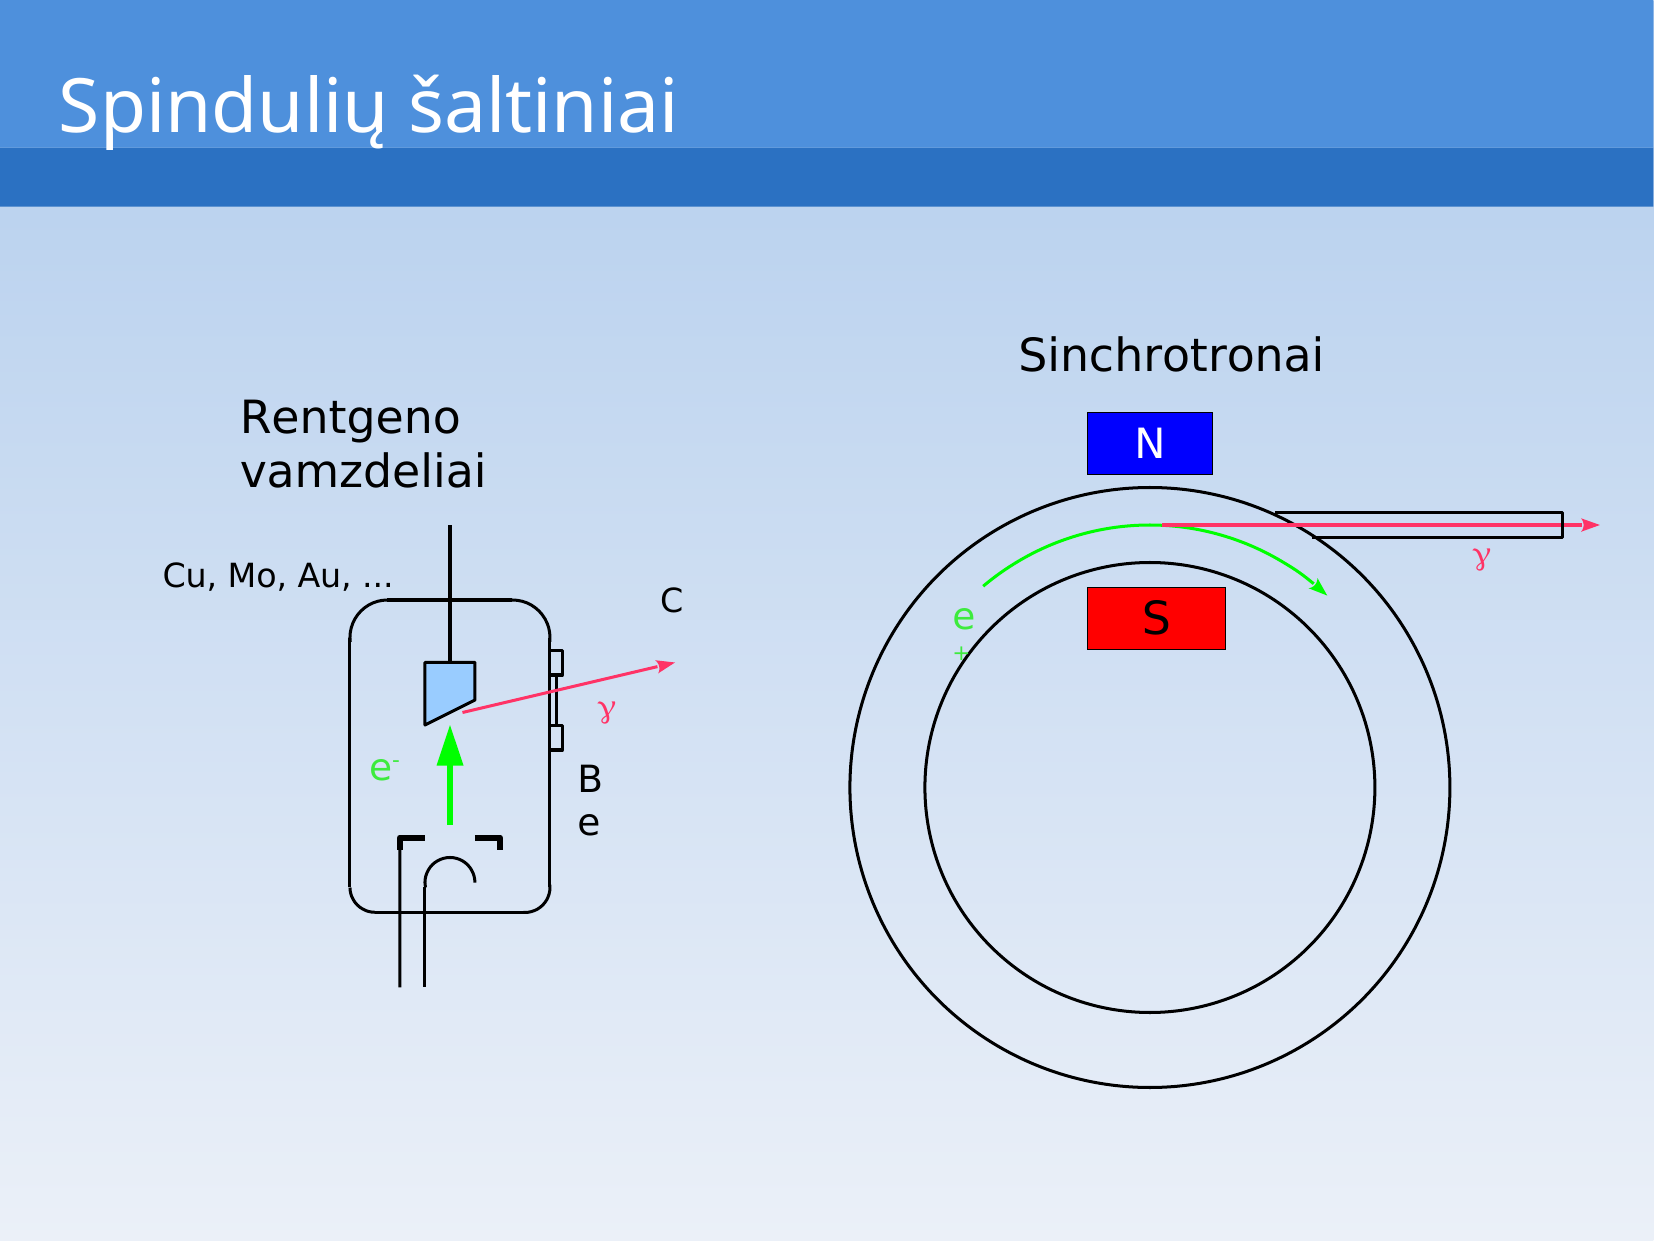

# Spindulių šaltiniai
Sinchrotronai
Rentgeno vamzdeliai
N

Cu, Mo, Au, ...
C
e+
S

e-
Be